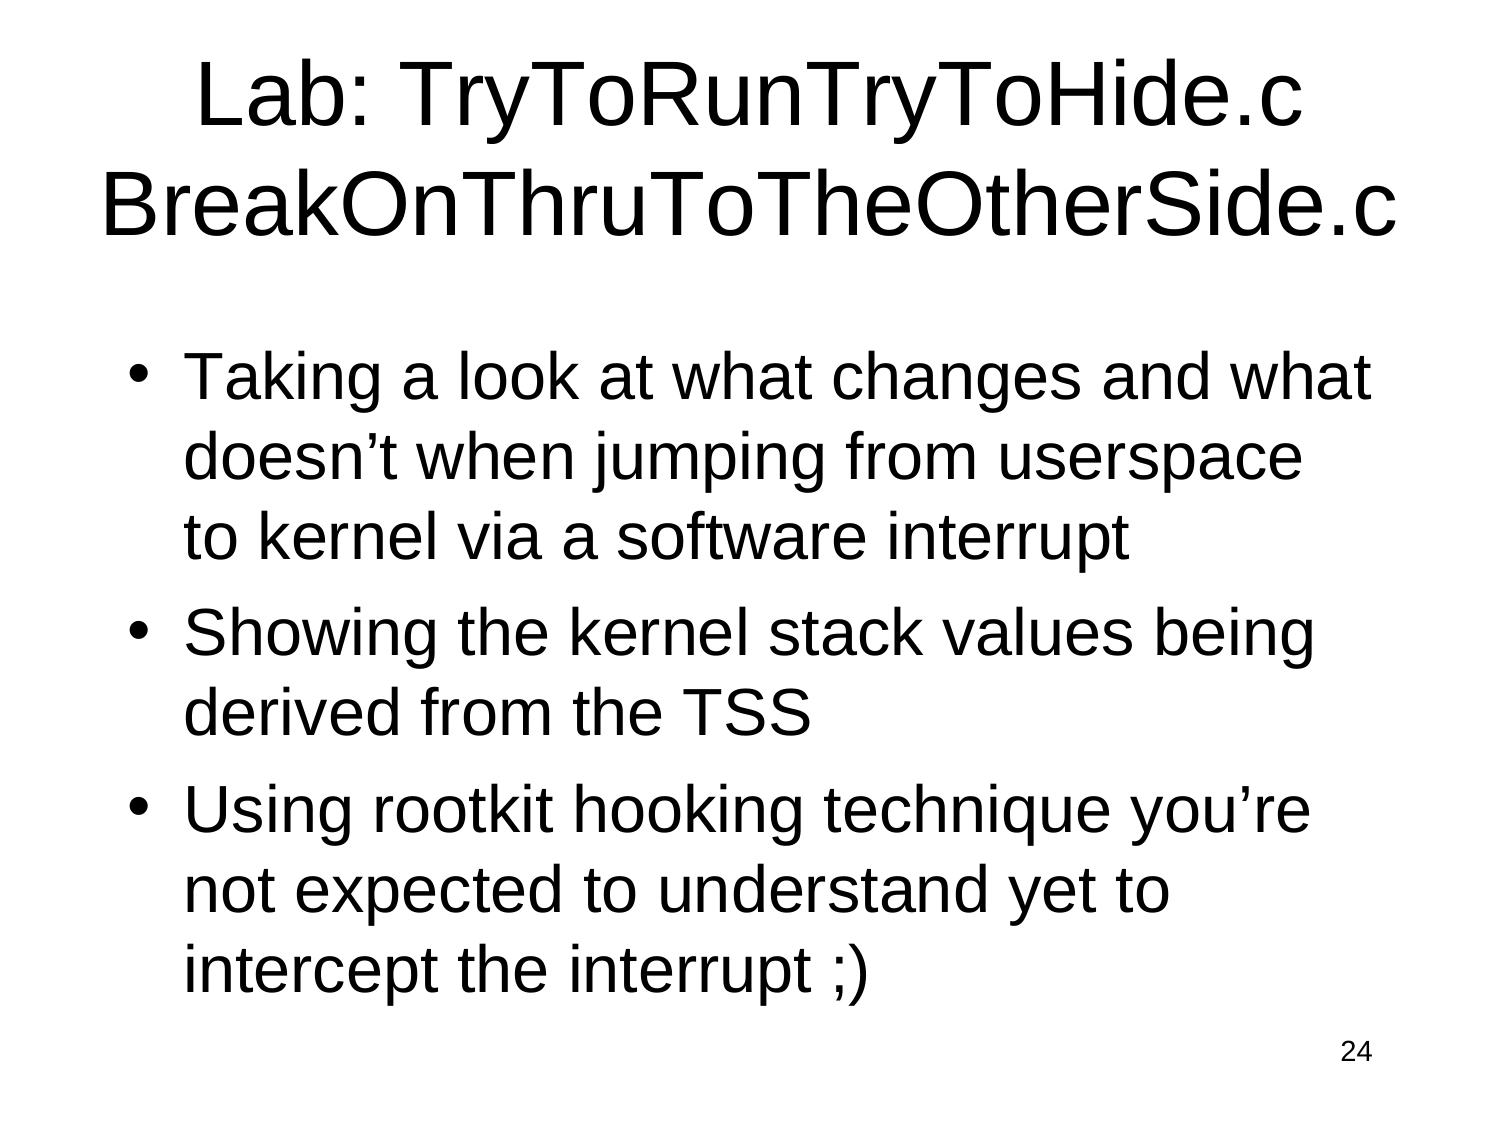

# Lab: TryToRunTryToHide.c BreakOnThruToTheOtherSide.c
Taking a look at what changes and what doesn’t when jumping from userspace to kernel via a software interrupt
Showing the kernel stack values being derived from the TSS
Using rootkit hooking technique you’re not expected to understand yet to intercept the interrupt ;)